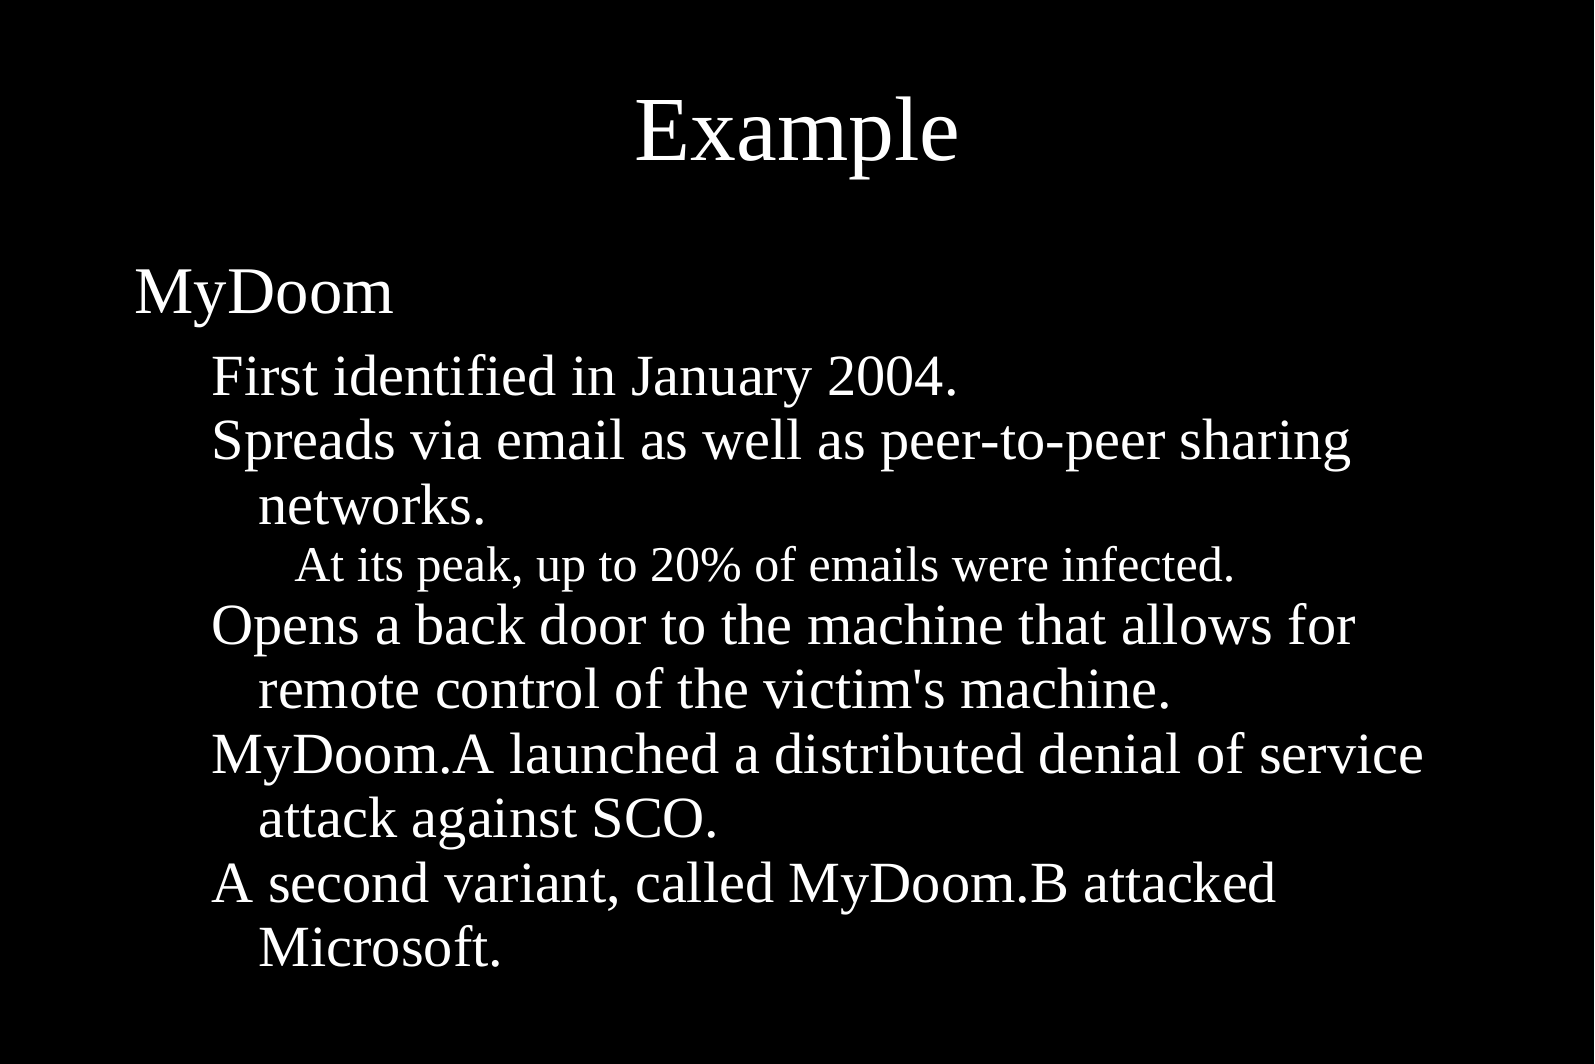

# Example
MyDoom
First identified in January 2004.
Spreads via email as well as peer-to-peer sharing networks.
At its peak, up to 20% of emails were infected.
Opens a back door to the machine that allows for remote control of the victim's machine.
MyDoom.A launched a distributed denial of service attack against SCO.
A second variant, called MyDoom.B attacked Microsoft.